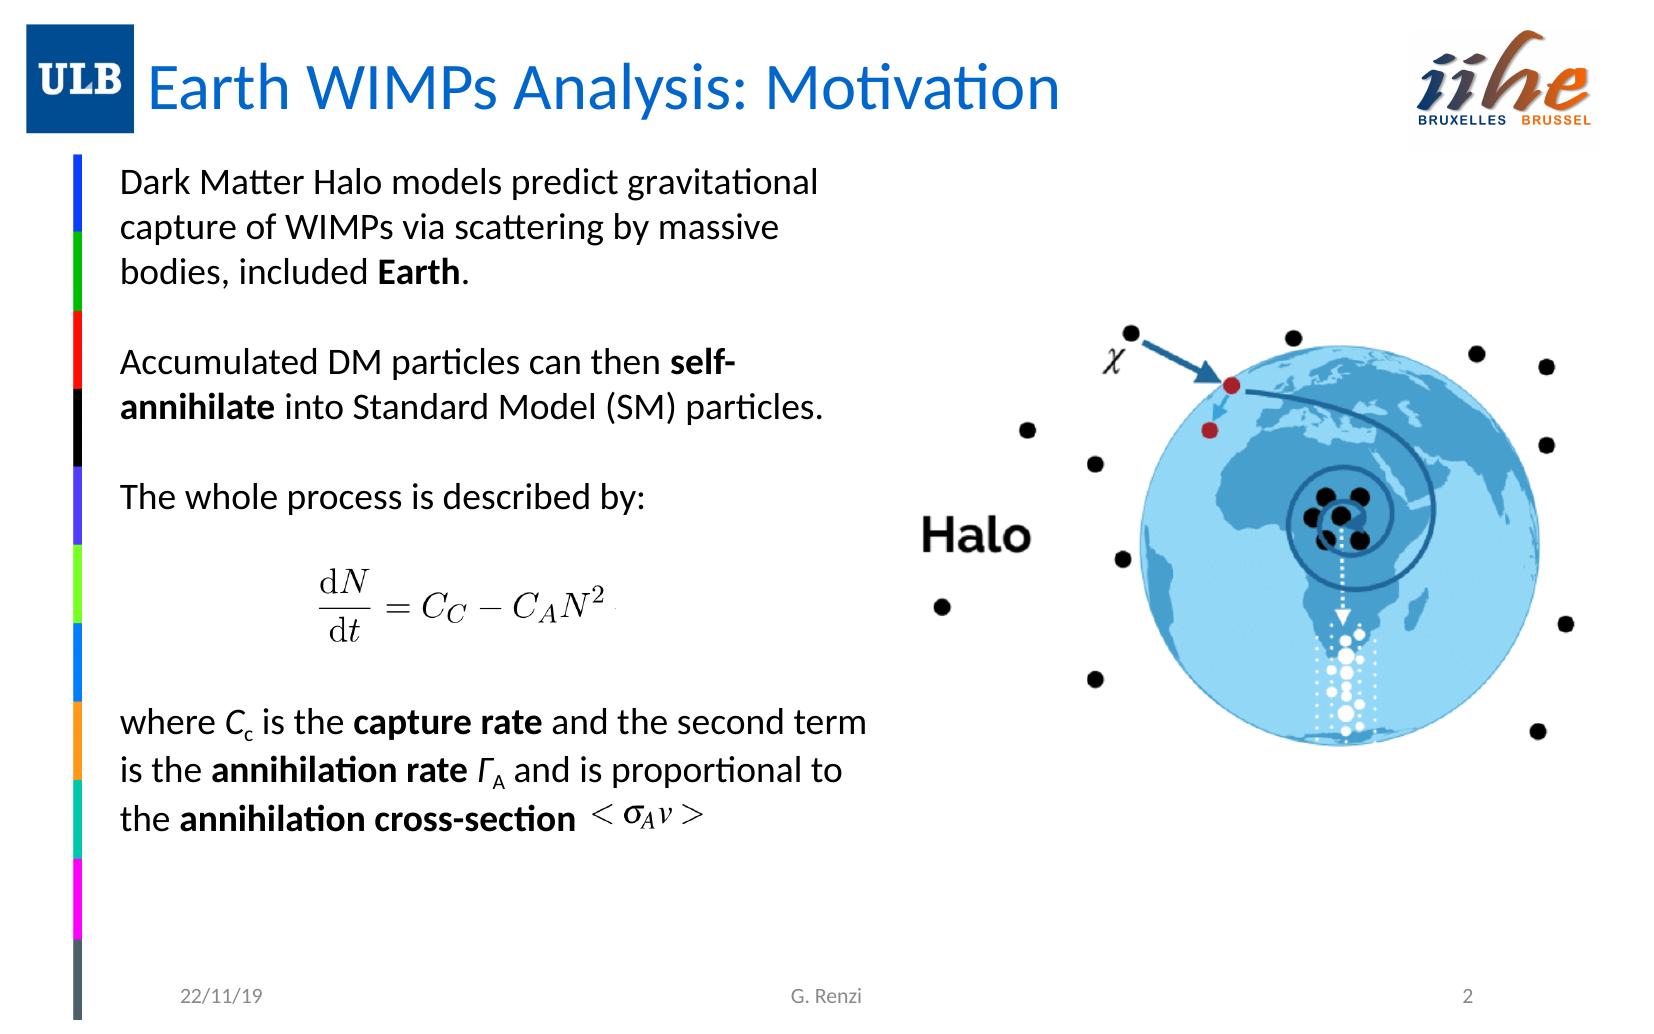

# Earth WIMPs Analysis: Motivation
Dark Matter Halo models predict gravitational capture of WIMPs via scattering by massive bodies, included Earth.
Accumulated DM particles can then self-annihilate into Standard Model (SM) particles.
The whole process is described by:
where Cc is the capture rate and the second term is the annihilation rate ΓA and is proportional to the annihilation cross-section
09/26/18
2